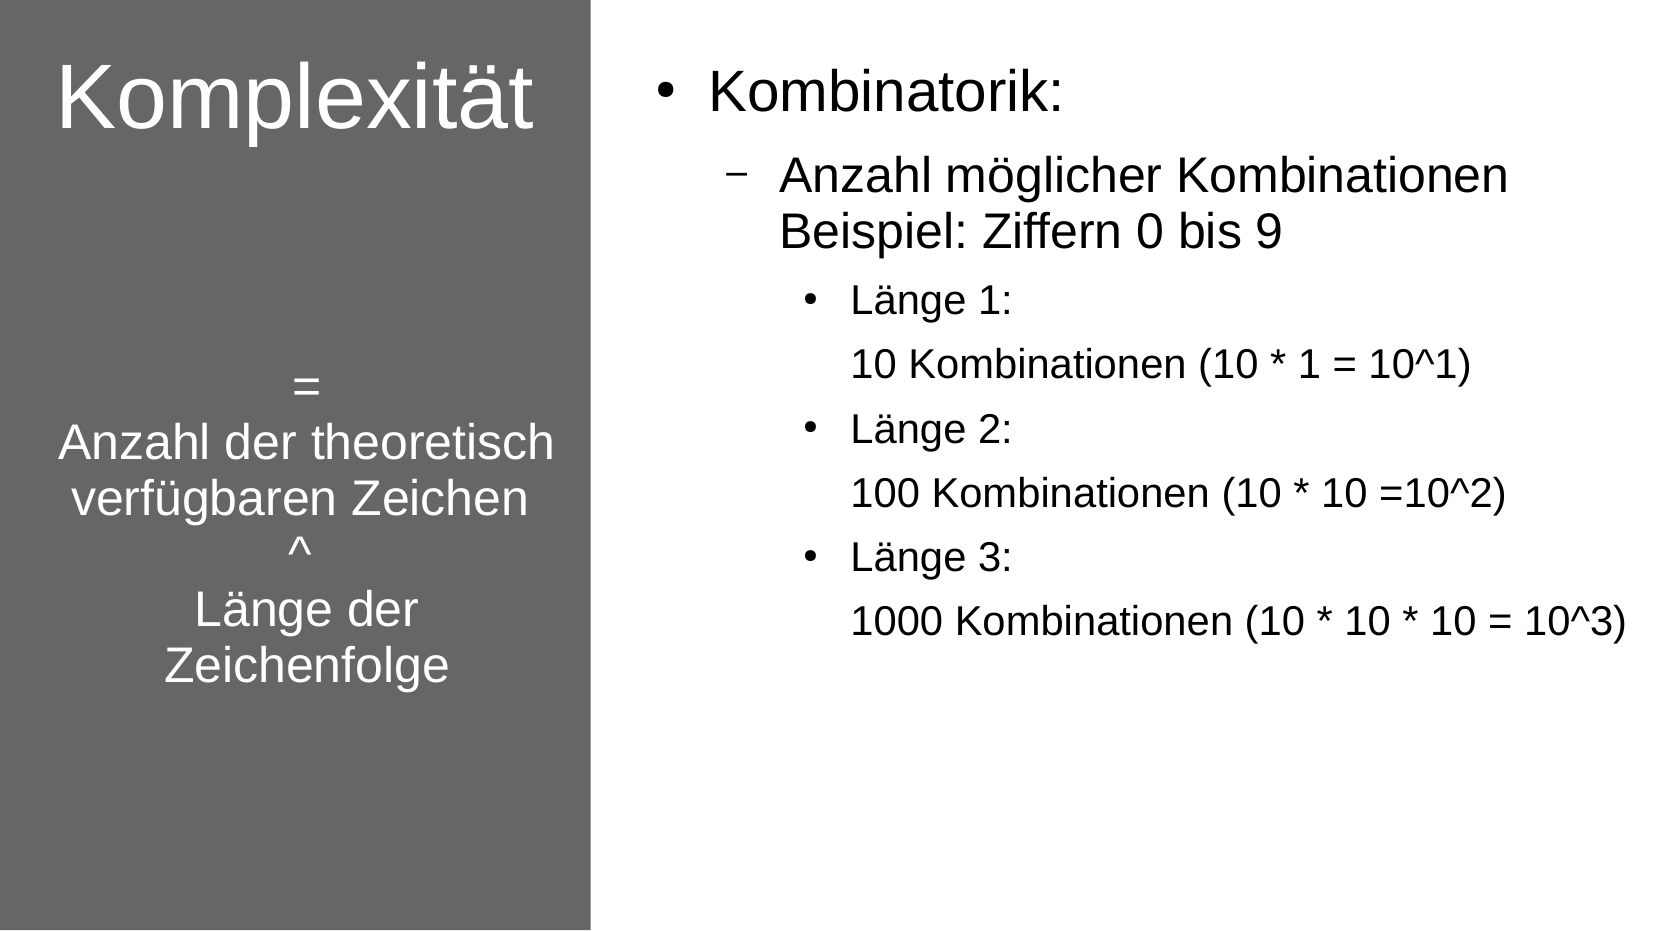

# Komplexität
Kombinatorik:
Anzahl möglicher Kombinationen Beispiel: Ziffern 0 bis 9
Länge 1:
10 Kombinationen (10 * 1 = 10^1)
Länge 2:
100 Kombinationen (10 * 10 =10^2)
Länge 3:
1000 Kombinationen (10 * 10 * 10 = 10^3)
 =
Anzahl der theoretisch verfügbaren Zeichen
^
Länge der Zeichenfolge